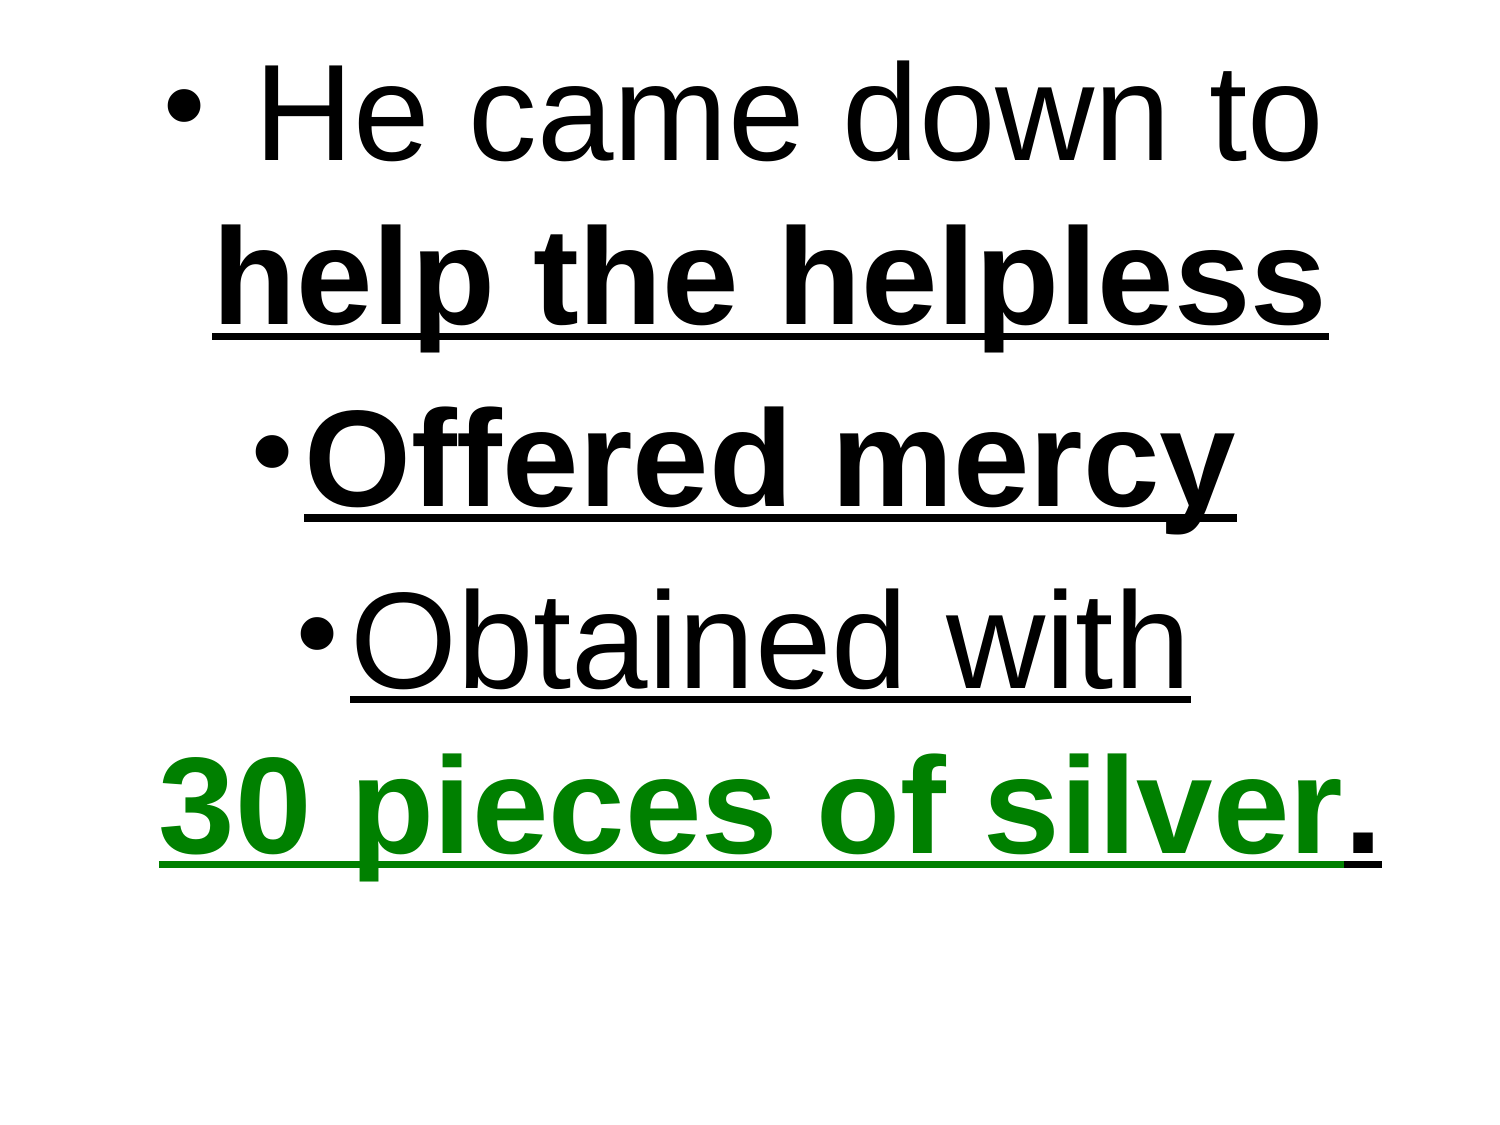

# He came down to help the helpless
Offered mercy
Obtained with
30 pieces of silver.
52